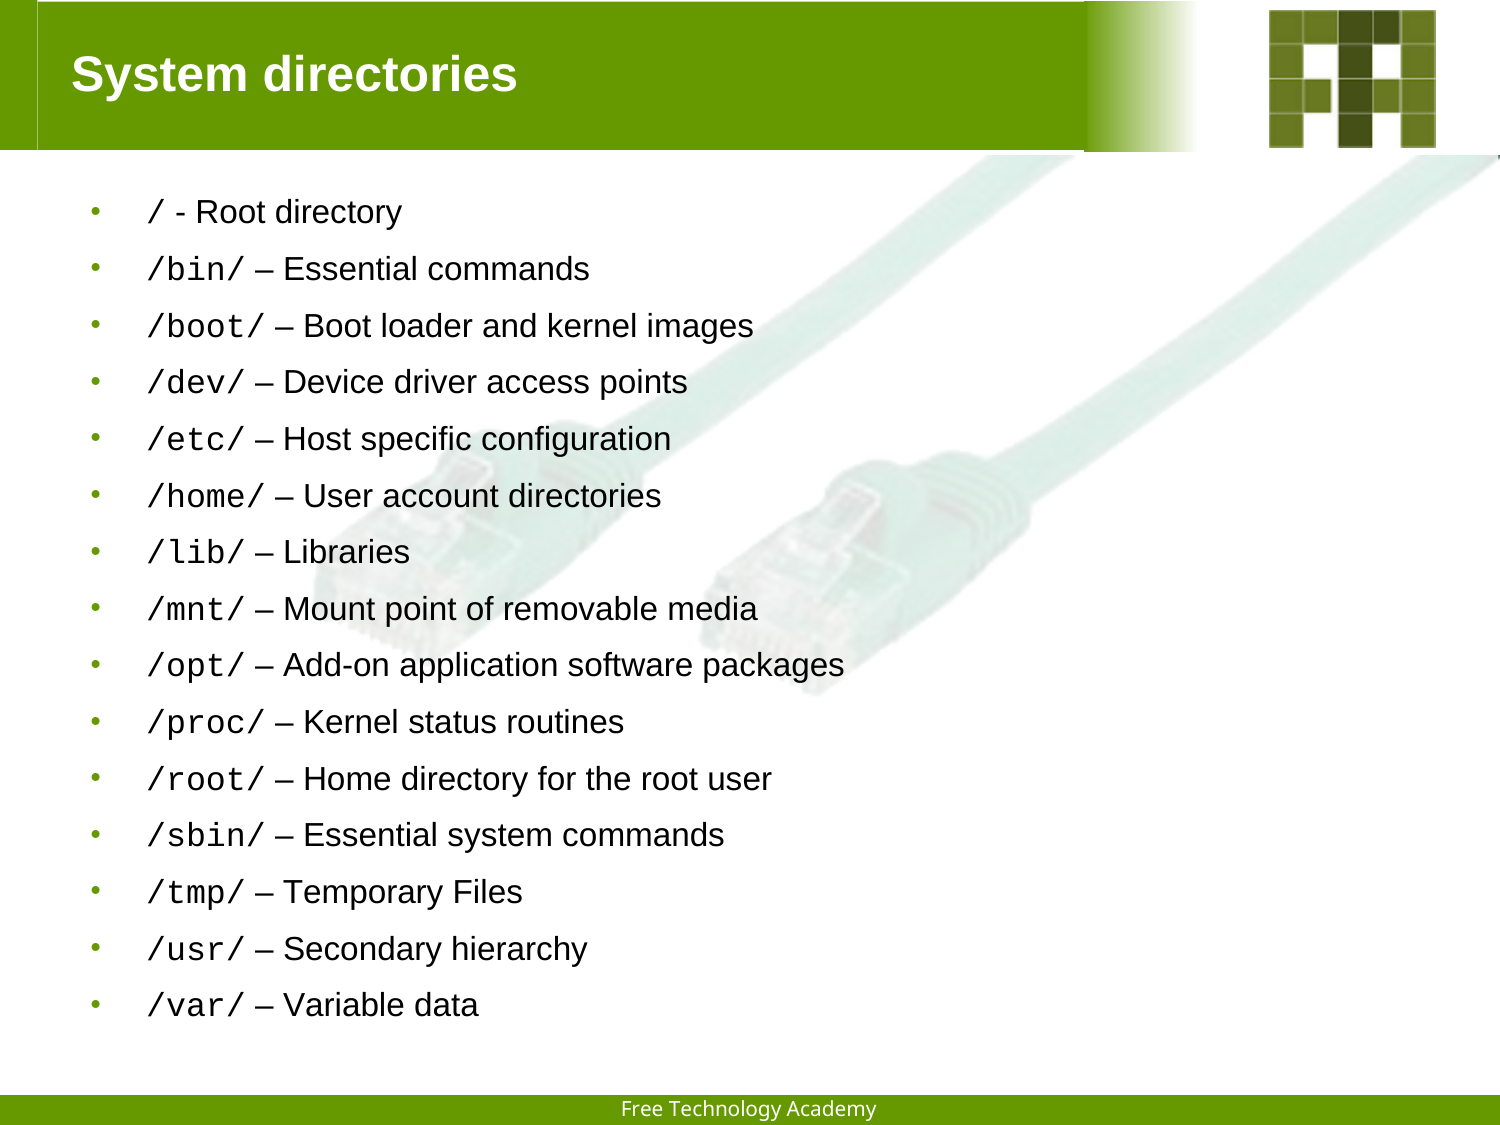

System directories
# / - Root directory
/bin/ – Essential commands
/boot/ – Boot loader and kernel images
/dev/ – Device driver access points
/etc/ – Host specific configuration
/home/ – User account directories
/lib/ – Libraries
/mnt/ – Mount point of removable media
/opt/ – Add-on application software packages
/proc/ – Kernel status routines
/root/ – Home directory for the root user
/sbin/ – Essential system commands
/tmp/ – Temporary Files
/usr/ – Secondary hierarchy
/var/ – Variable data